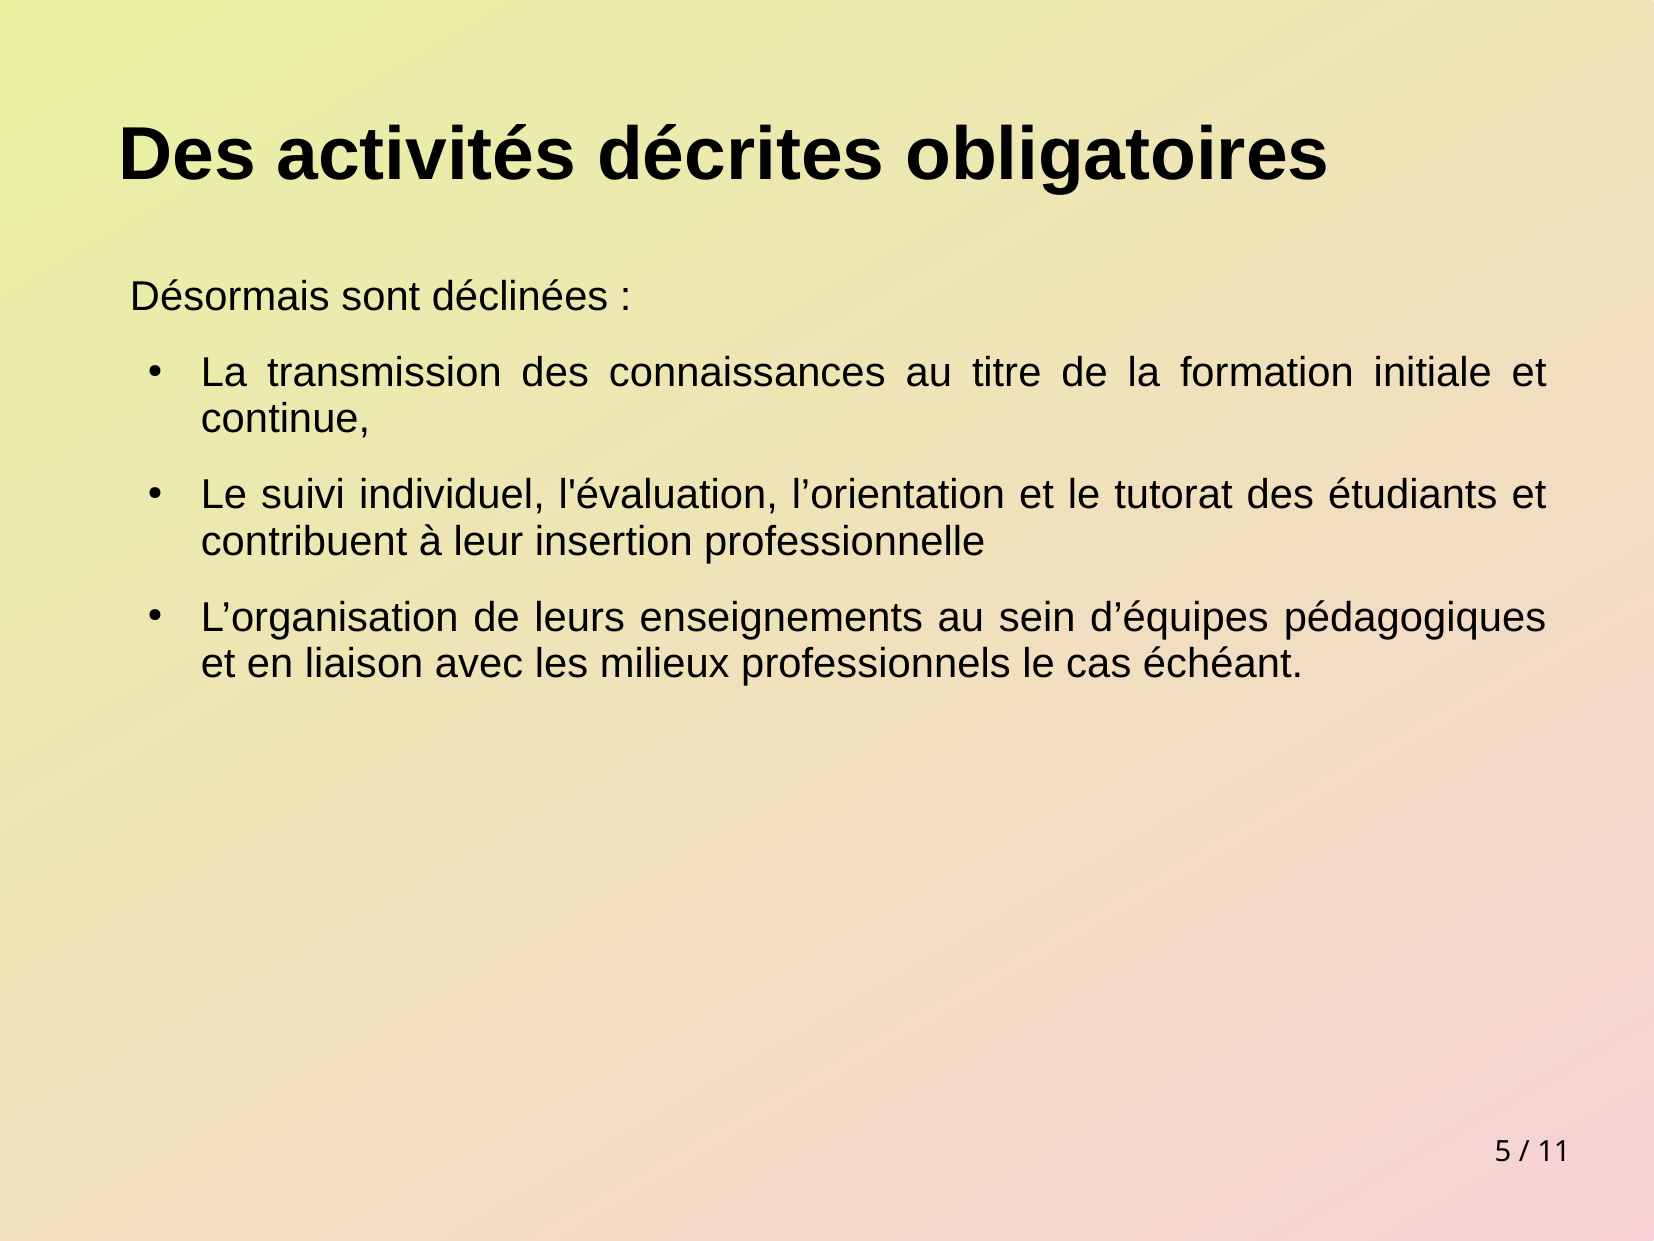

# Des activités décrites obligatoires
Désormais sont déclinées :
La transmission des connaissances au titre de la formation initiale et continue,
Le suivi individuel, l'évaluation, l’orientation et le tutorat des étudiants et contribuent à leur insertion professionnelle
L’organisation de leurs enseignements au sein d’équipes pédagogiques et en liaison avec les milieux professionnels le cas échéant.
5